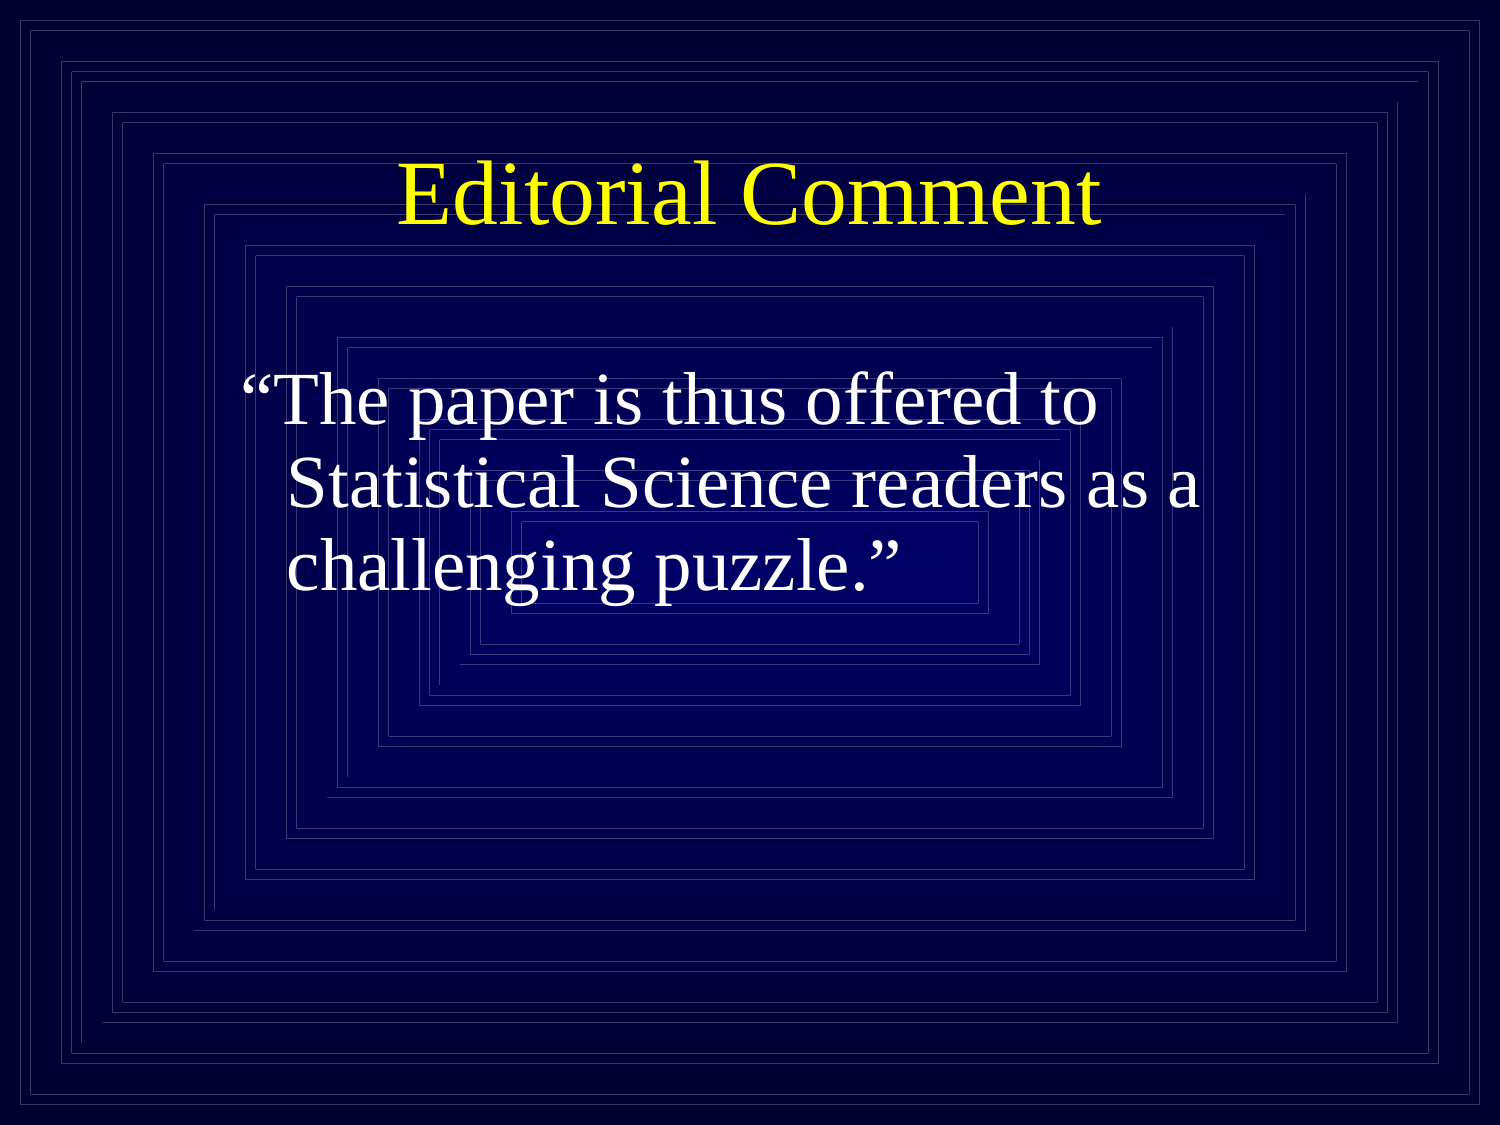

# Editorial Comment
“The paper is thus offered to Statistical Science readers as a challenging puzzle.”